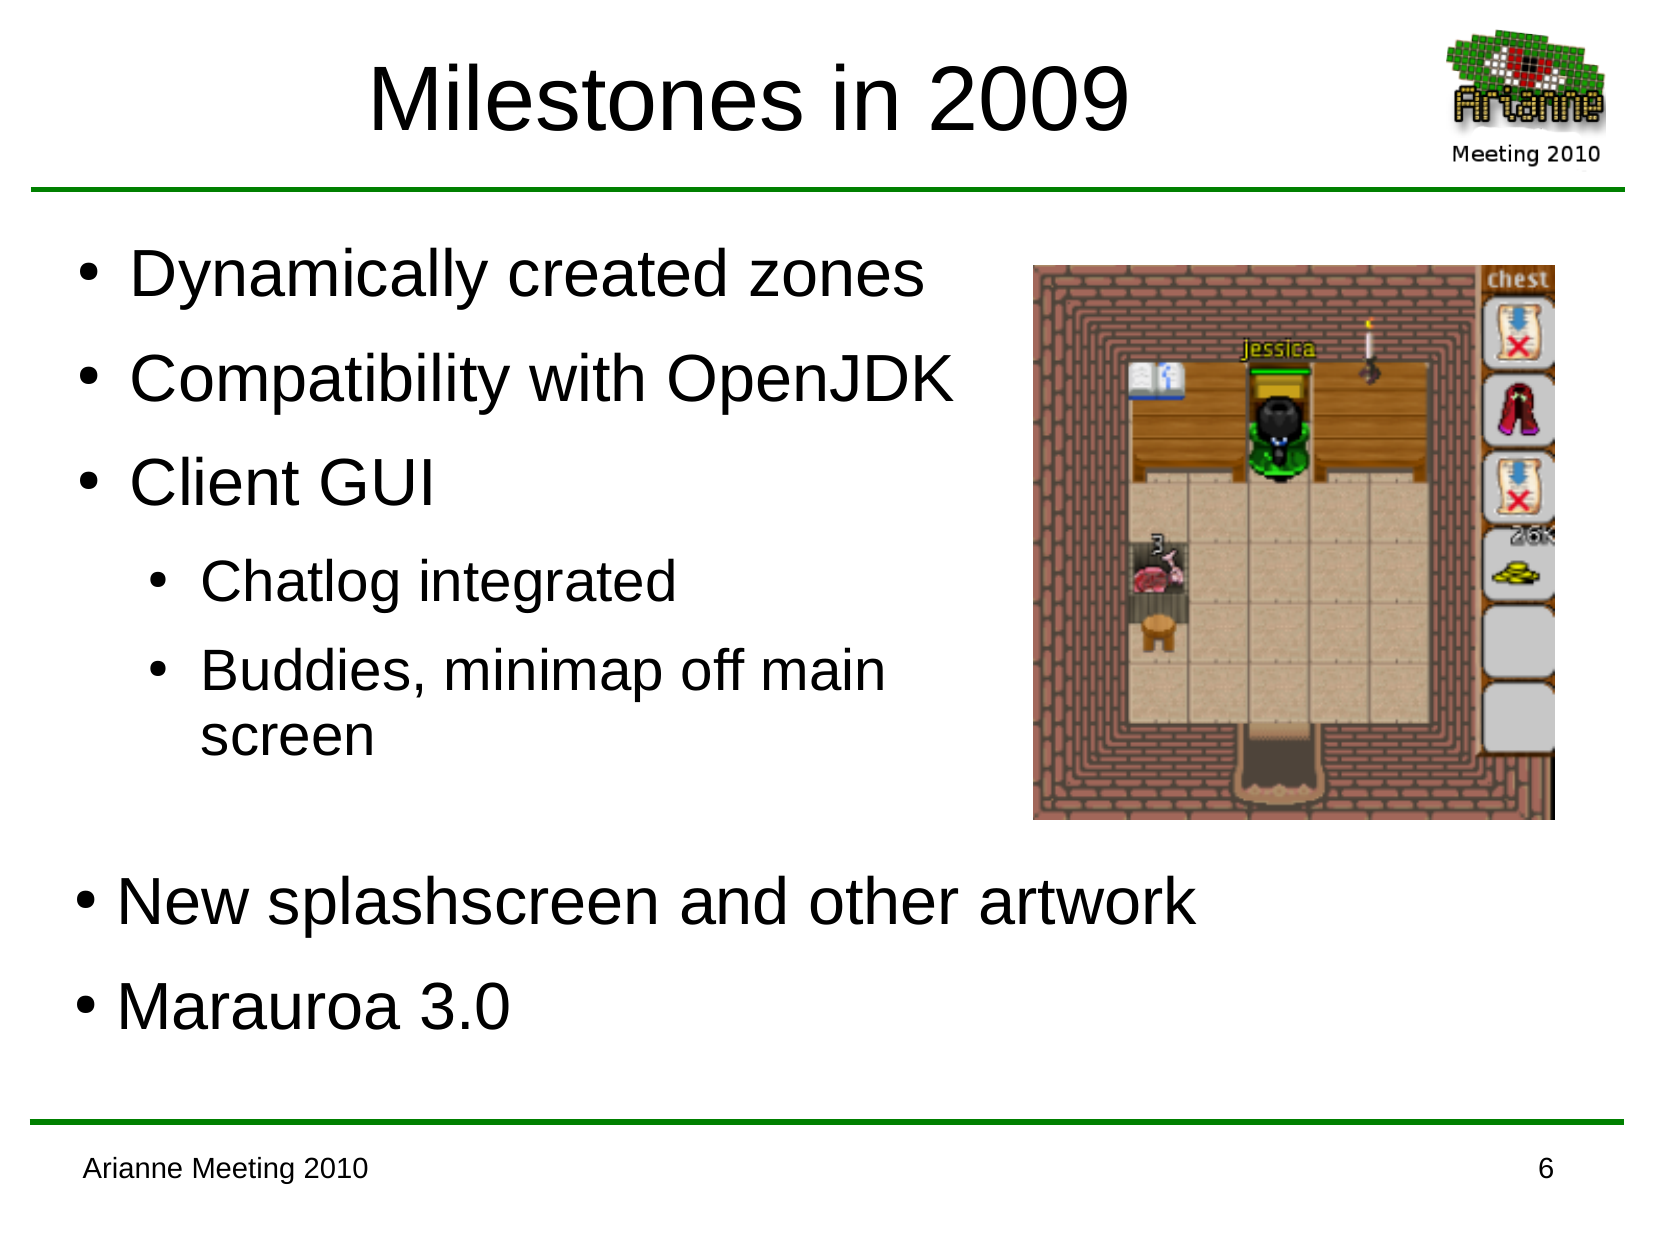

# Milestones in 2009
Dynamically created zones
Compatibility with OpenJDK
Client GUI
Chatlog integrated
Buddies, minimap off main screen
 New splashscreen and other artwork
 Marauroa 3.0
2010-03-13
6